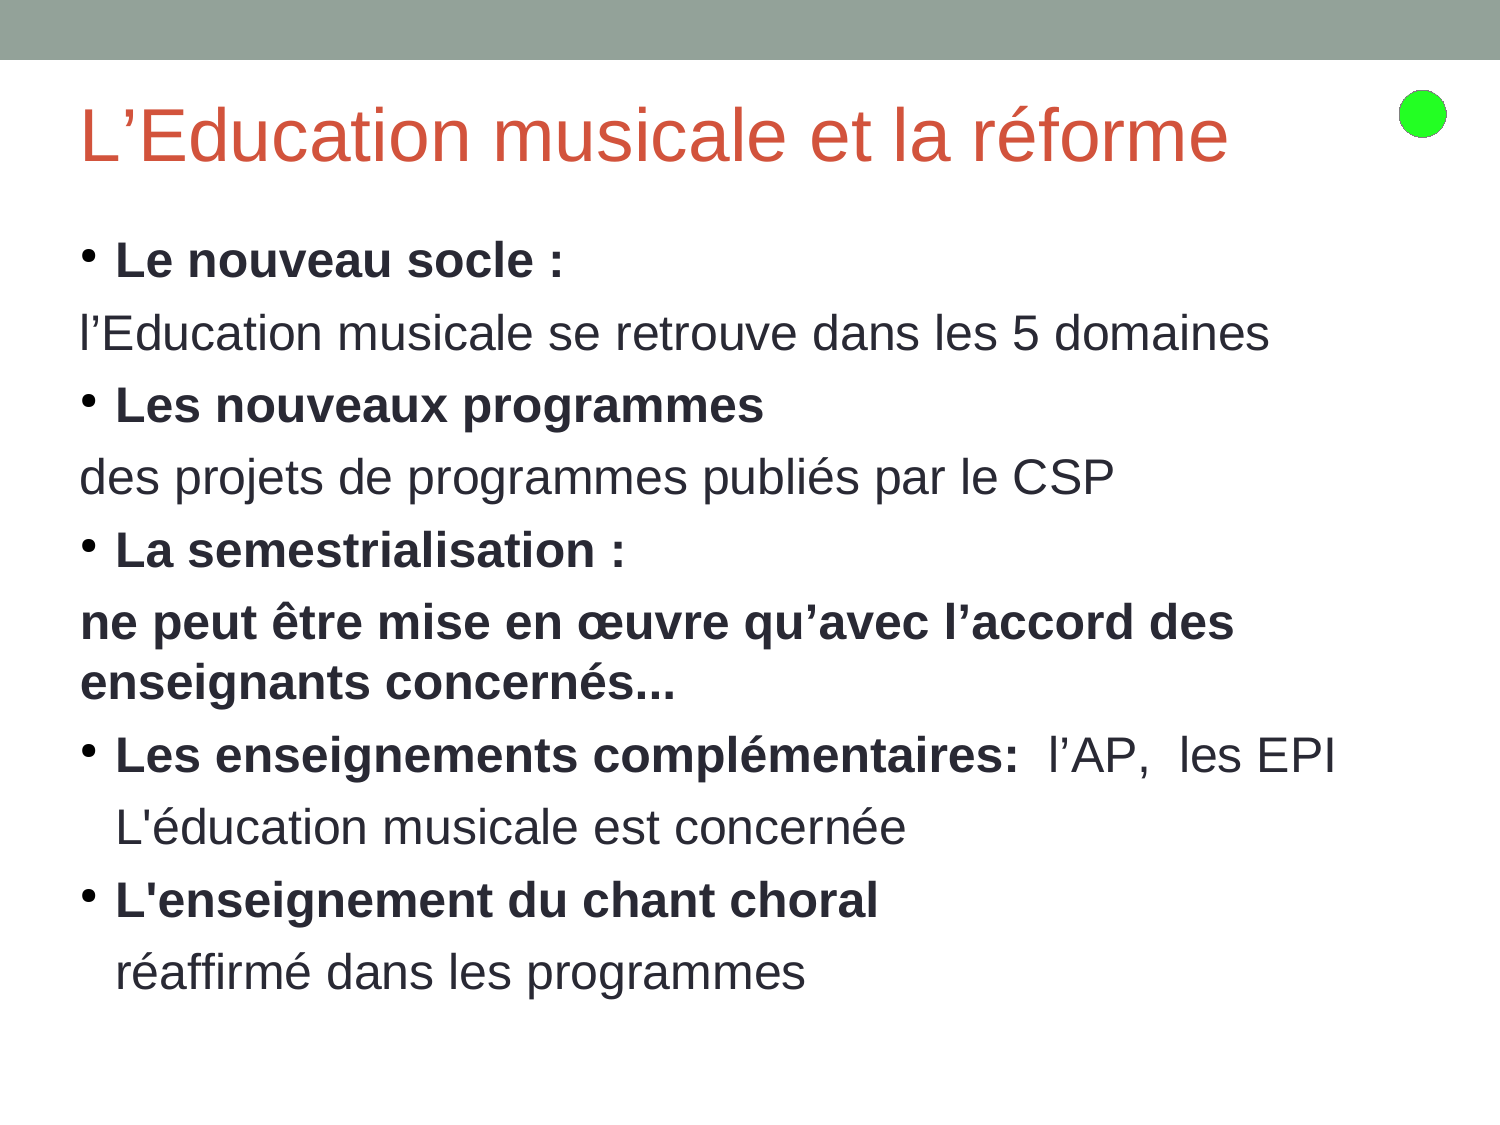

# L’Education musicale et la réforme
Le nouveau socle :
l’Education musicale se retrouve dans les 5 domaines
Les nouveaux programmes
des projets de programmes publiés par le CSP
La semestrialisation :
ne peut être mise en œuvre qu’avec l’accord des enseignants concernés...
Les enseignements complémentaires: l’AP, les EPI
L'éducation musicale est concernée
L'enseignement du chant choral
réaffirmé dans les programmes